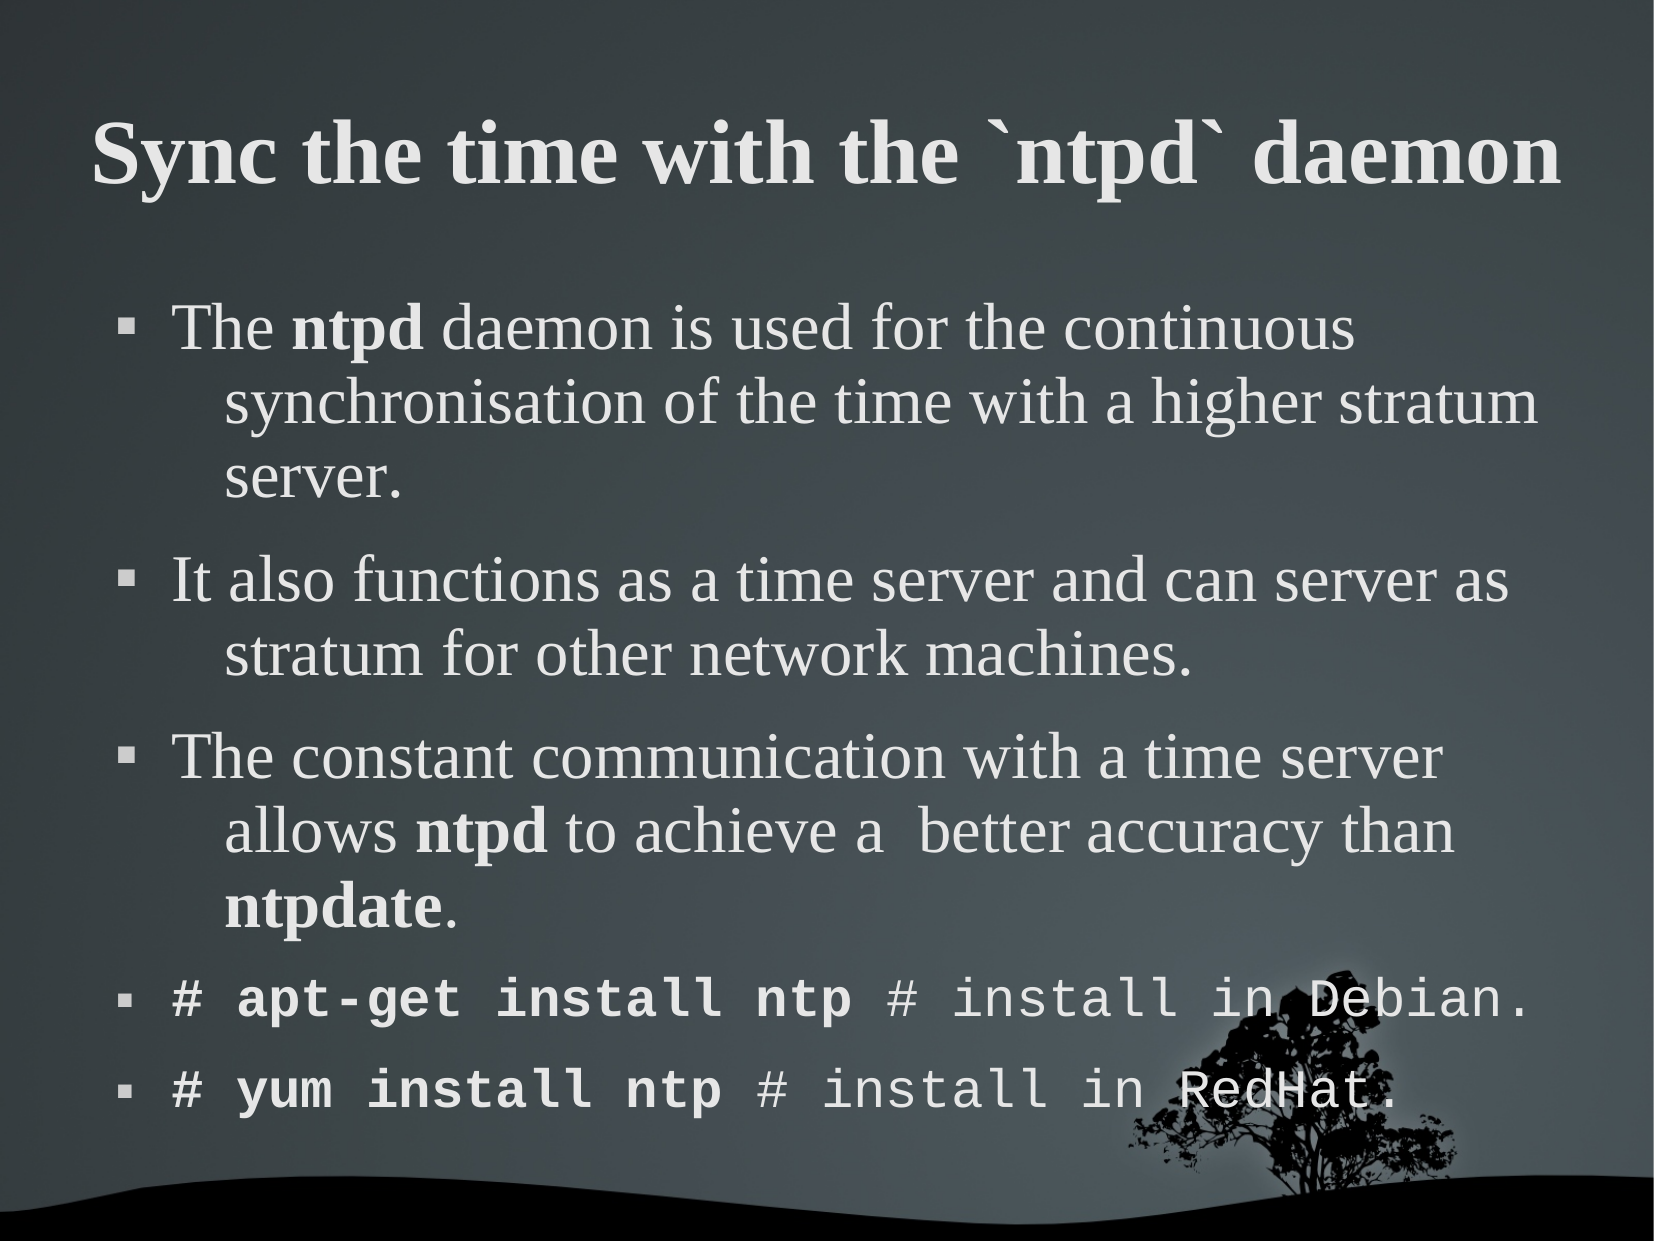

# Sync the time with the `ntpd` daemon
The ntpd daemon is used for the continuous synchronisation of the time with a higher stratum server.
It also functions as a time server and can server as stratum for other network machines.
The constant communication with a time server allows ntpd to achieve a better accuracy than ntpdate.
# apt-get install ntp # install in Debian.
# yum install ntp # install in RedHat.